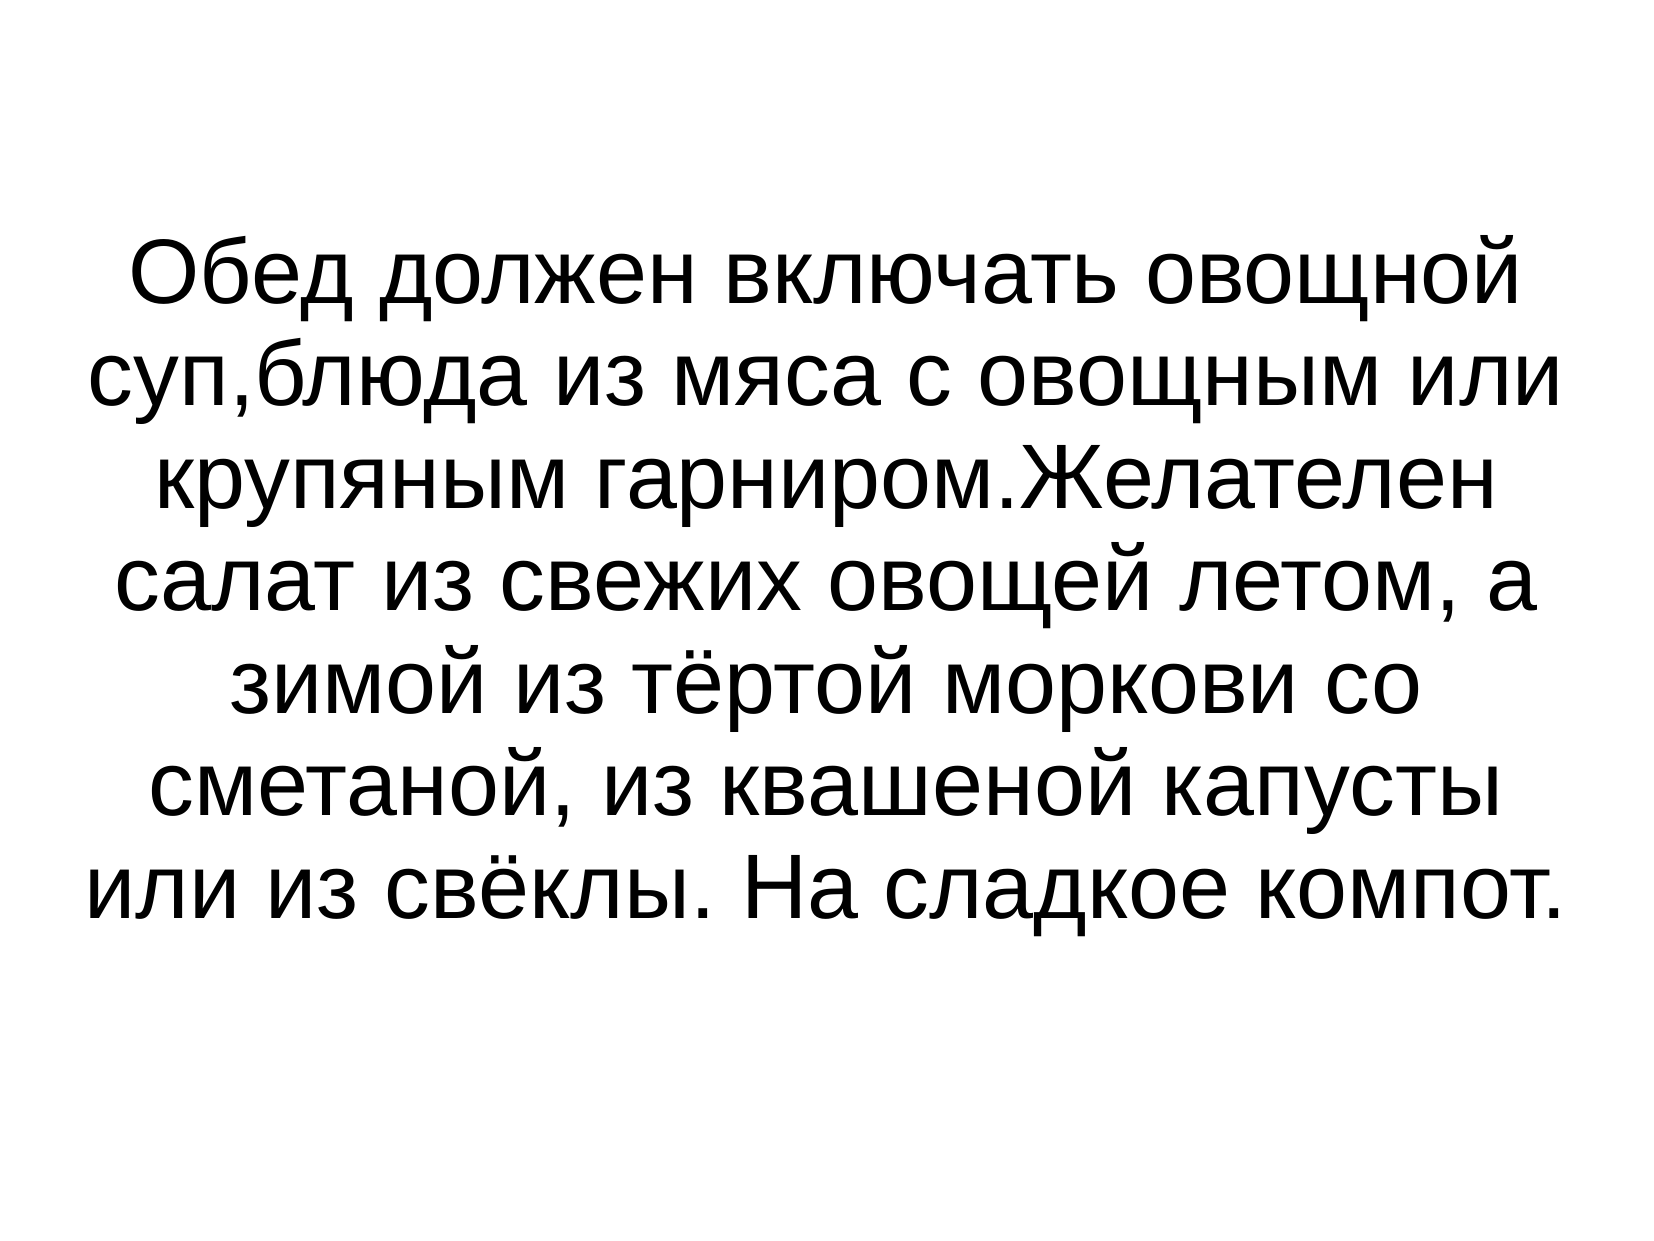

# Обед должен включать овощной суп,блюда из мяса с овощным или крупяным гарниром.Желателен салат из свежих овощей летом, а зимой из тёртой моркови со сметаной, из квашеной капусты или из свёклы. На сладкое компот.